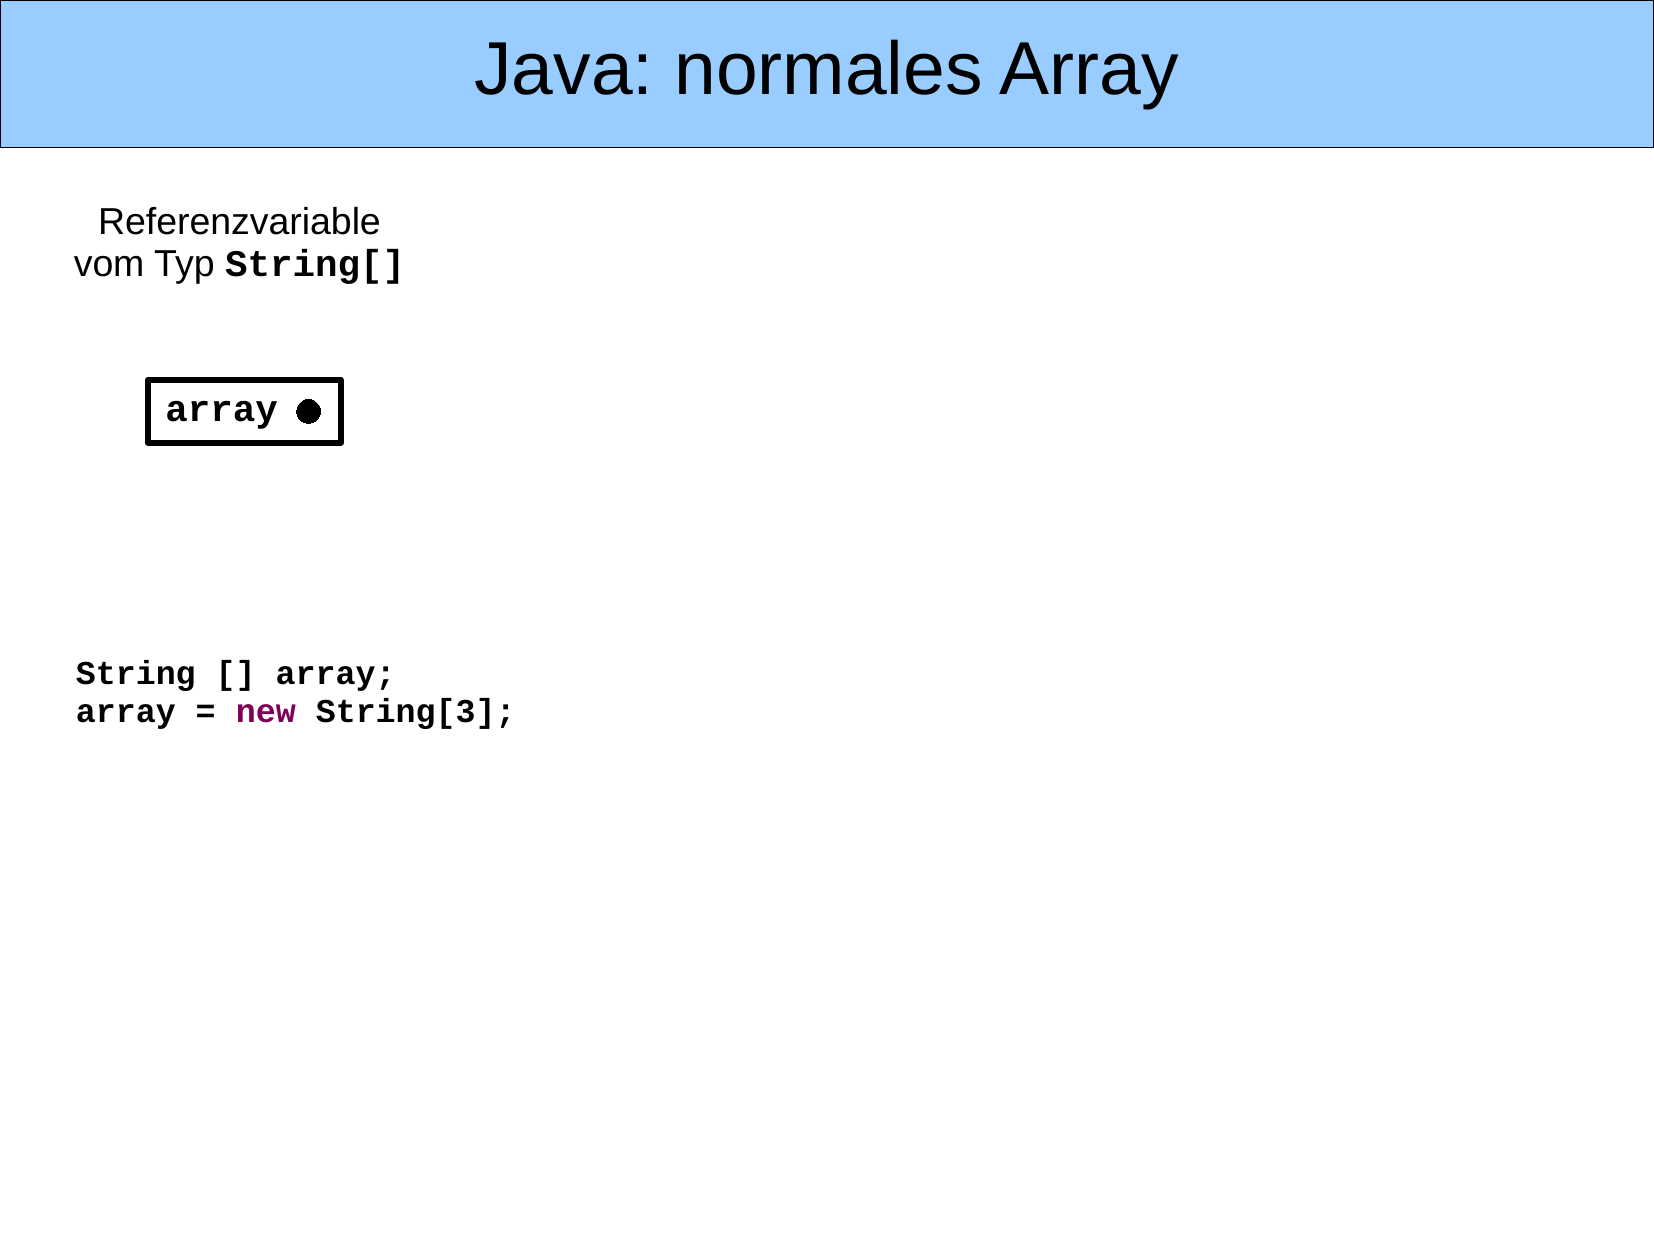

Java: normales Array
Referenzvariable
vom Typ String[]
array
String [] array;
array = new String[3];